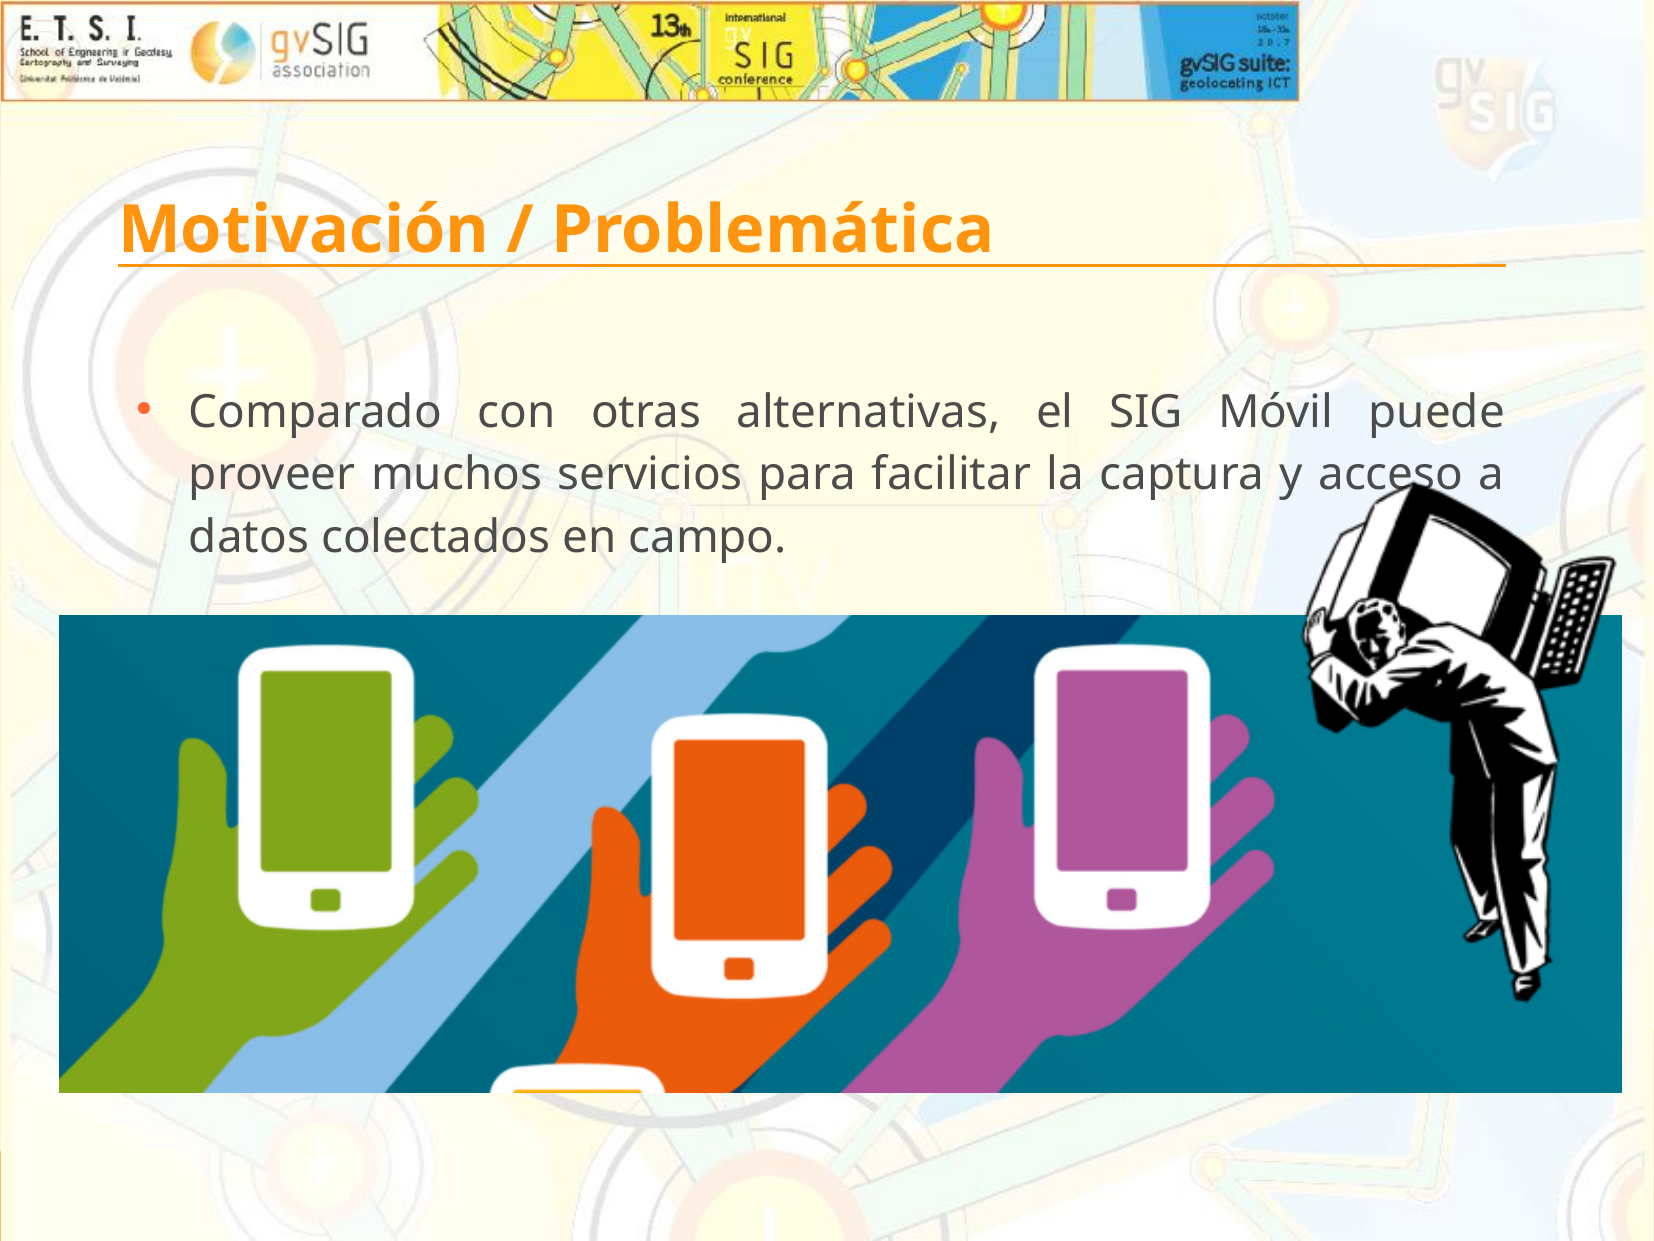

# Motivación / Problemática
Comparado con otras alternativas, el SIG Móvil puede proveer muchos servicios para facilitar la captura y acceso a datos colectados en campo.